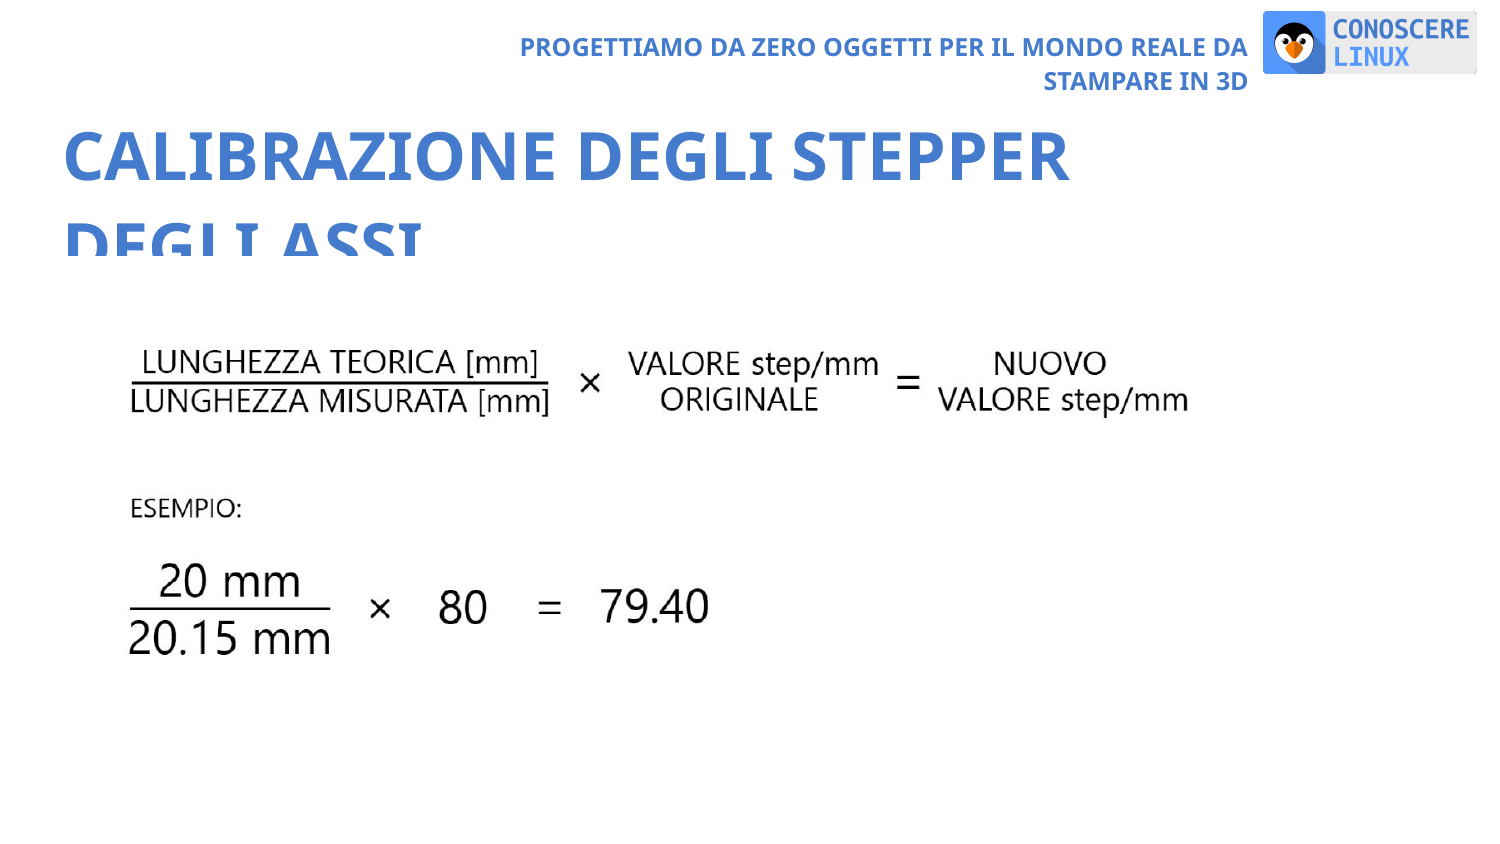

PROGETTIAMO DA ZERO OGGETTI PER IL MONDO REALE DA STAMPARE IN 3D
CALIBRAZIONE DEGLI STEPPER DEGLI ASSI